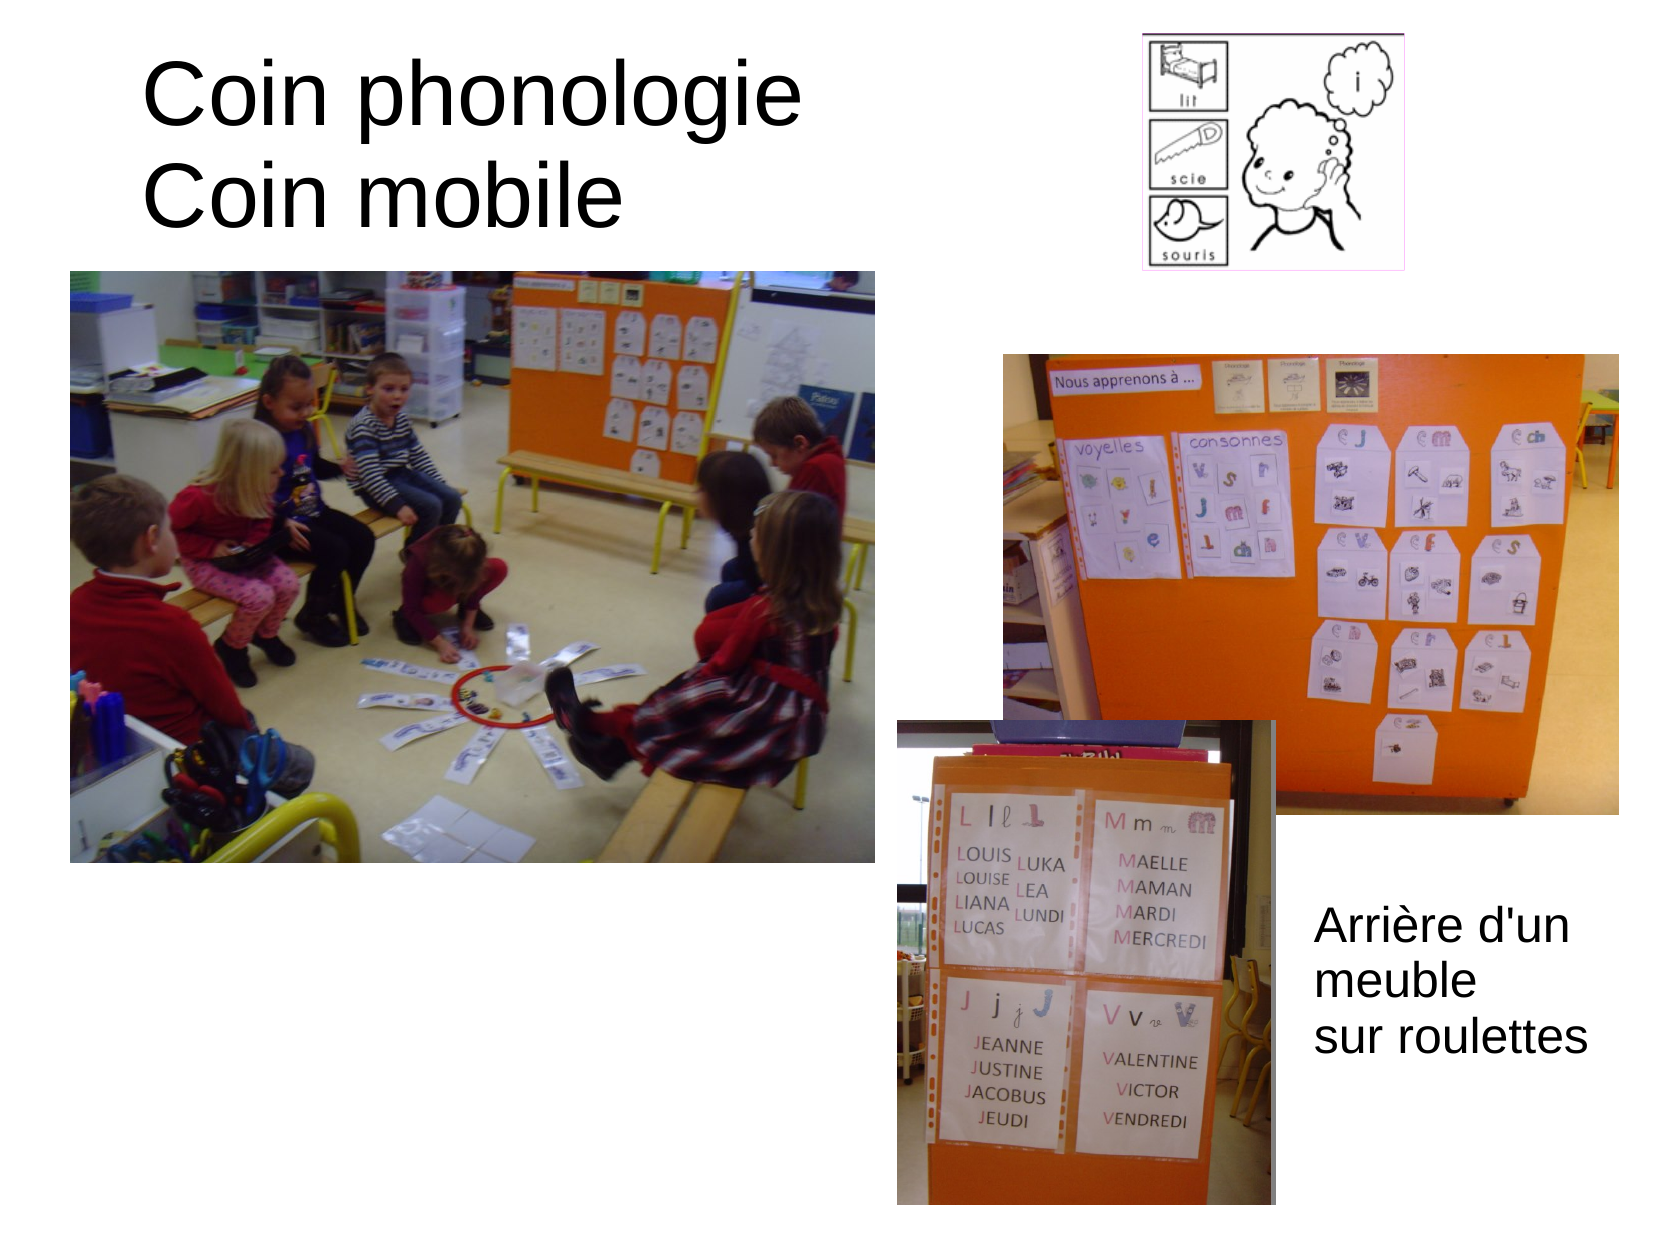

# Coin phonologie Coin mobile
Arrière d'un meuble
sur roulettes